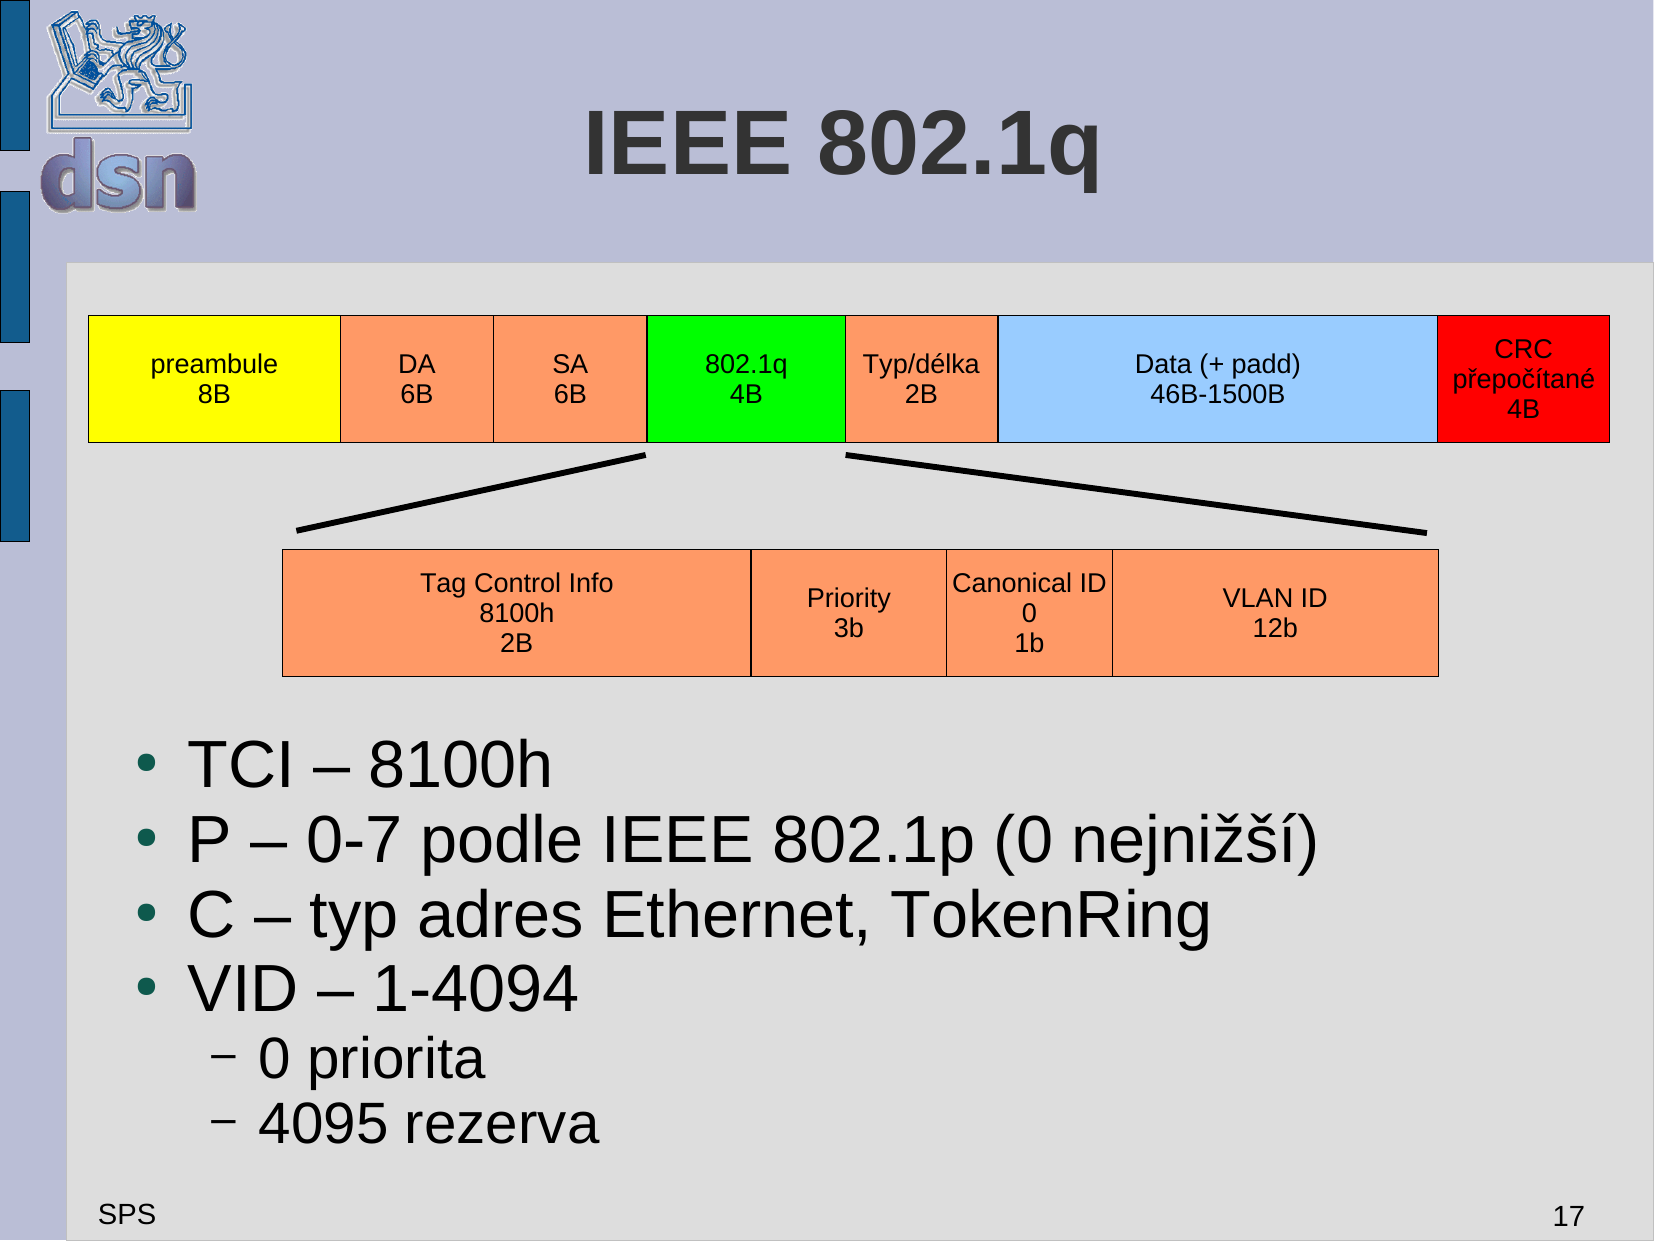

# IEEE 802.1q
DA
6B
SA
6B
802.1q
4B
Typ/délka
2B
Data (+ padd)
46B-1500B
preambule
8B
CRC
přepočítané
4B
Tag Control Info
8100h
2B
Priority
3b
Canonical ID
0
1b
VLAN ID
12b
TCI – 8100h
P – 0-7 podle IEEE 802.1p (0 nejnižší)
C – typ adres Ethernet, TokenRing
VID – 1-4094
0 priorita
4095 rezerva